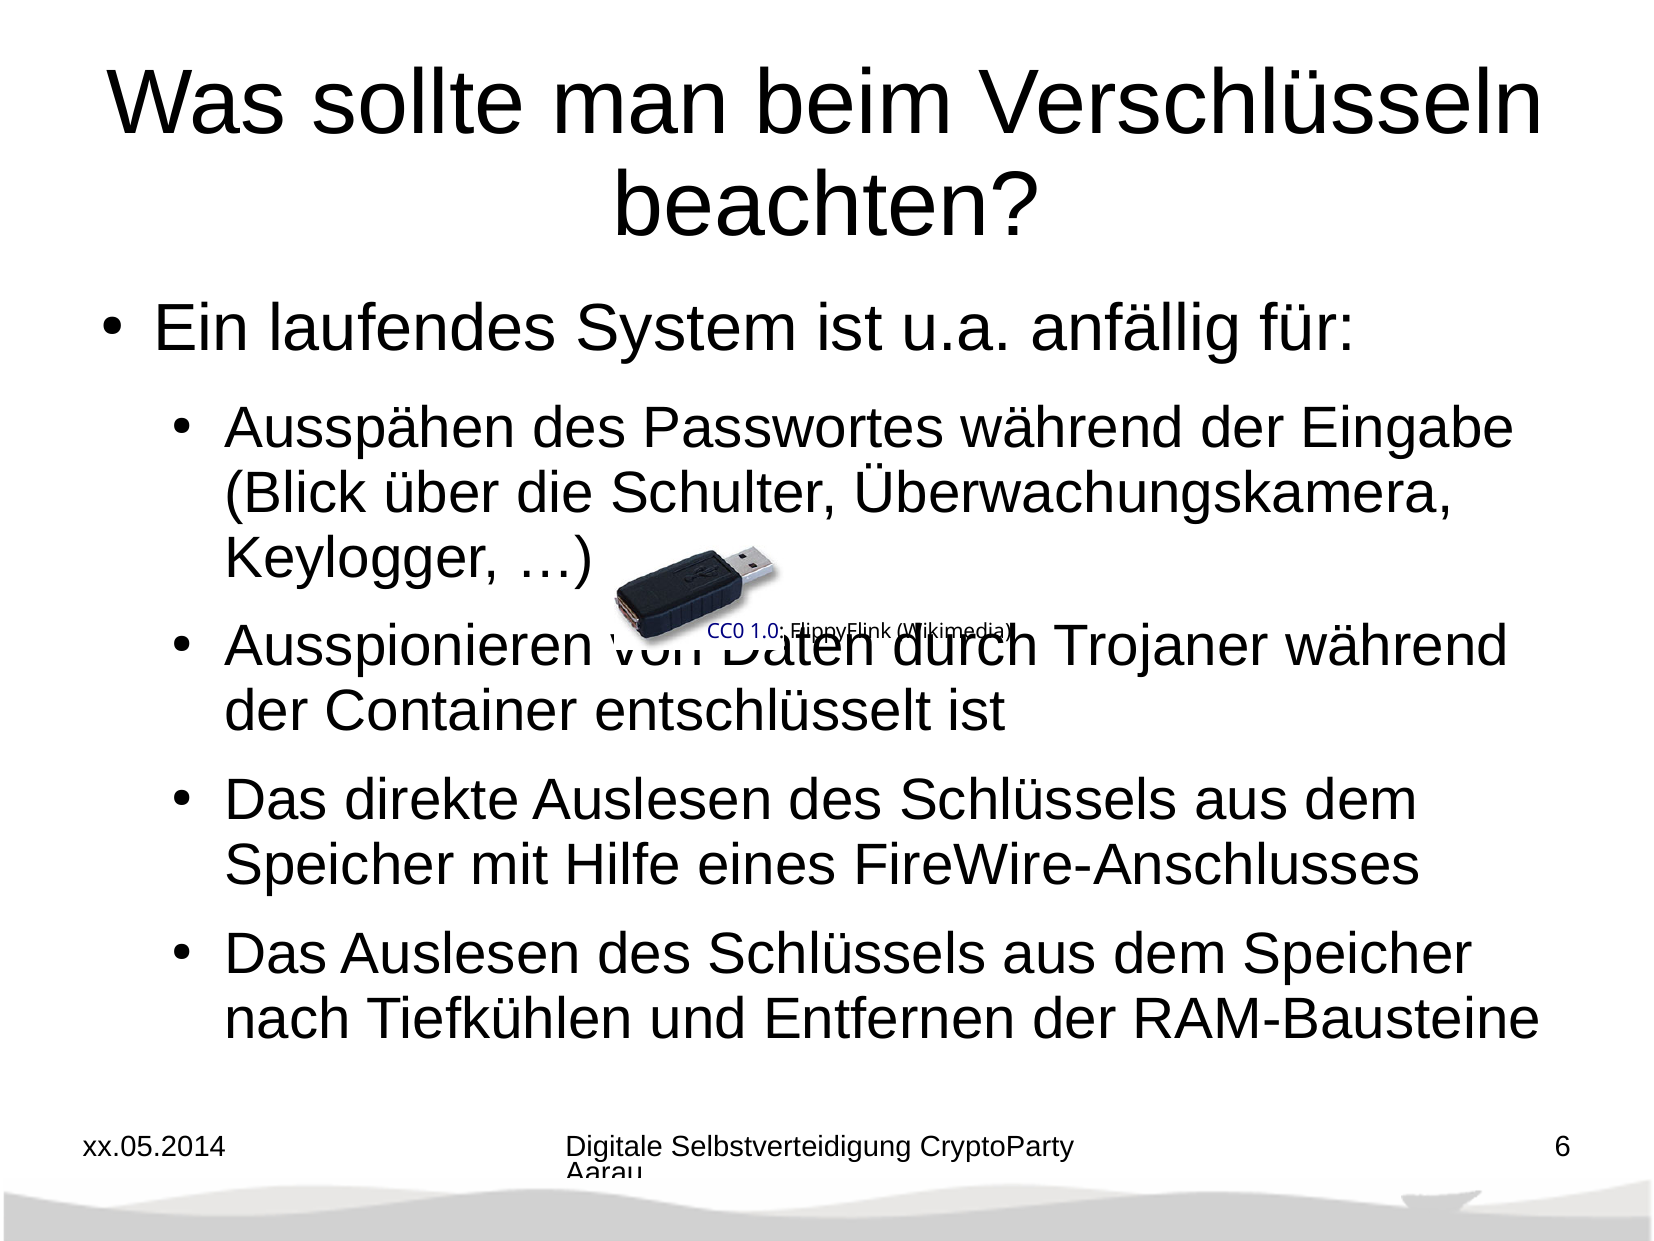

# Was sollte man beim Verschlüsseln beachten?
Ein laufendes System ist u.a. anfällig für:
Ausspähen des Passwortes während der Eingabe (Blick über die Schulter, Überwachungskamera, Keylogger, …)
Ausspionieren von Daten durch Trojaner während der Container entschlüsselt ist
Das direkte Auslesen des Schlüssels aus dem Speicher mit Hilfe eines FireWire-Anschlusses
Das Auslesen des Schlüssels aus dem Speicher nach Tiefkühlen und Entfernen der RAM-Bausteine
CC0 1.0: FlippyFlink (Wikimedia)
xx.05.2014
Digitale Selbstverteidigung CryptoParty Aarau
6